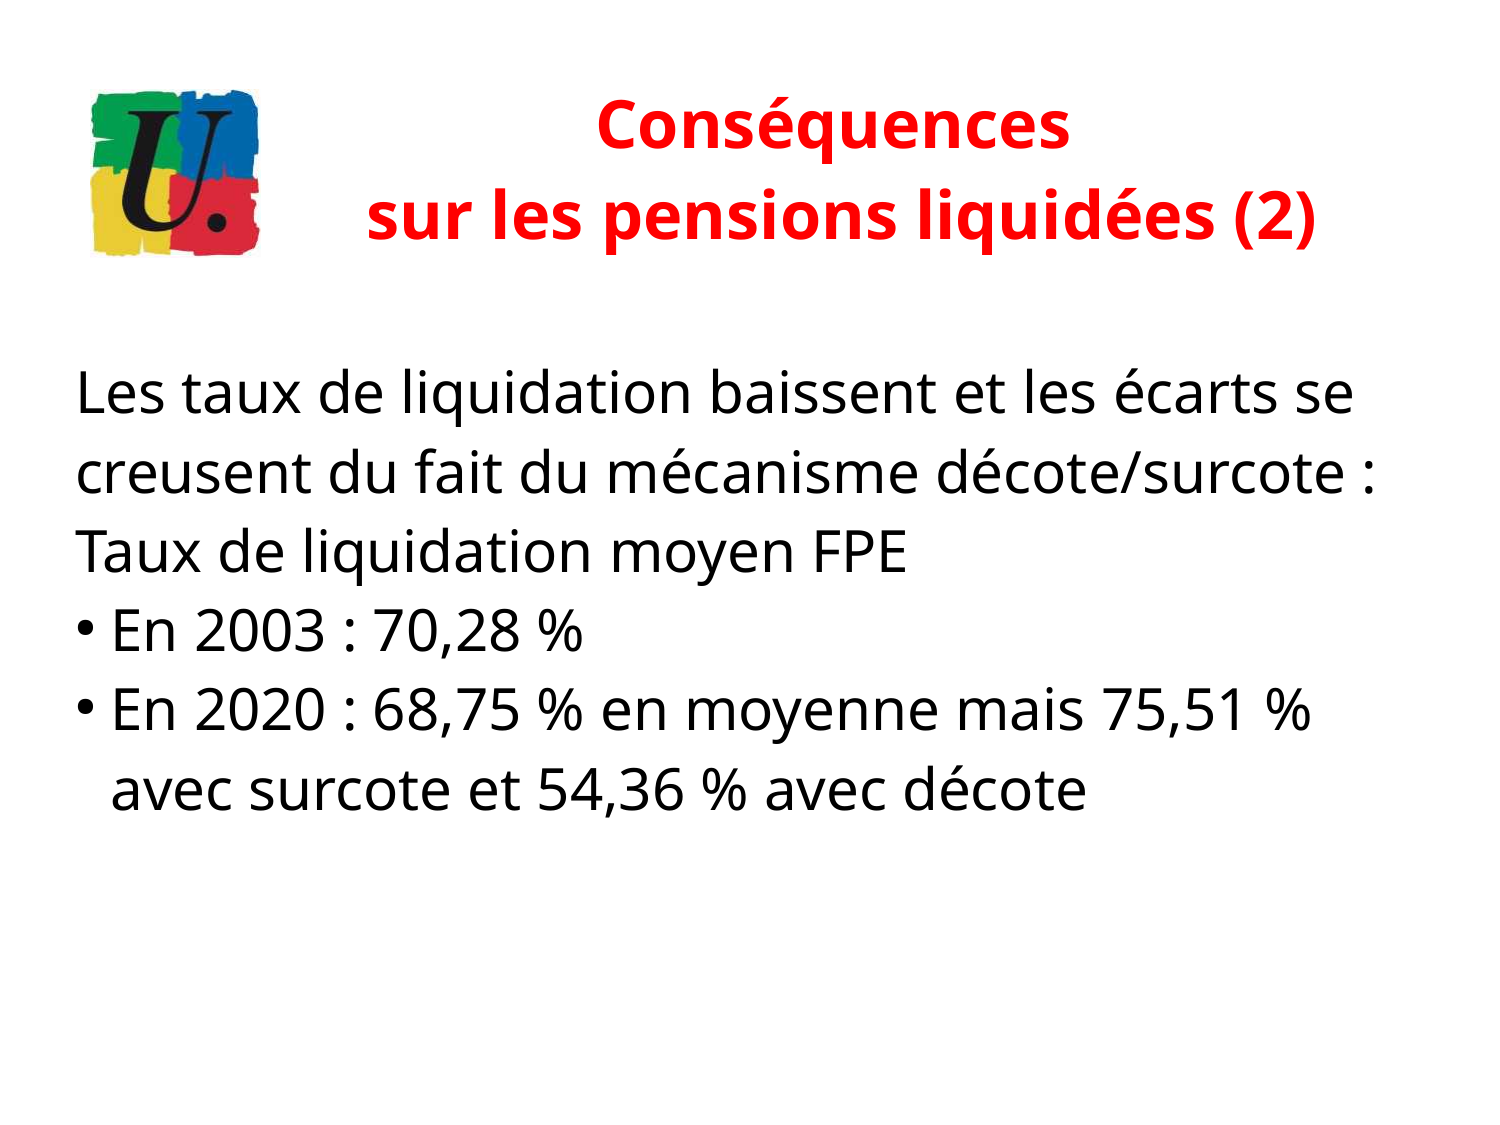

# Conséquences sur les pensions liquidées (2)
Les taux de liquidation baissent et les écarts se creusent du fait du mécanisme décote/surcote :
Taux de liquidation moyen FPE
En 2003 : 70,28 %
En 2020 : 68,75 % en moyenne mais 75,51 % avec surcote et 54,36 % avec décote